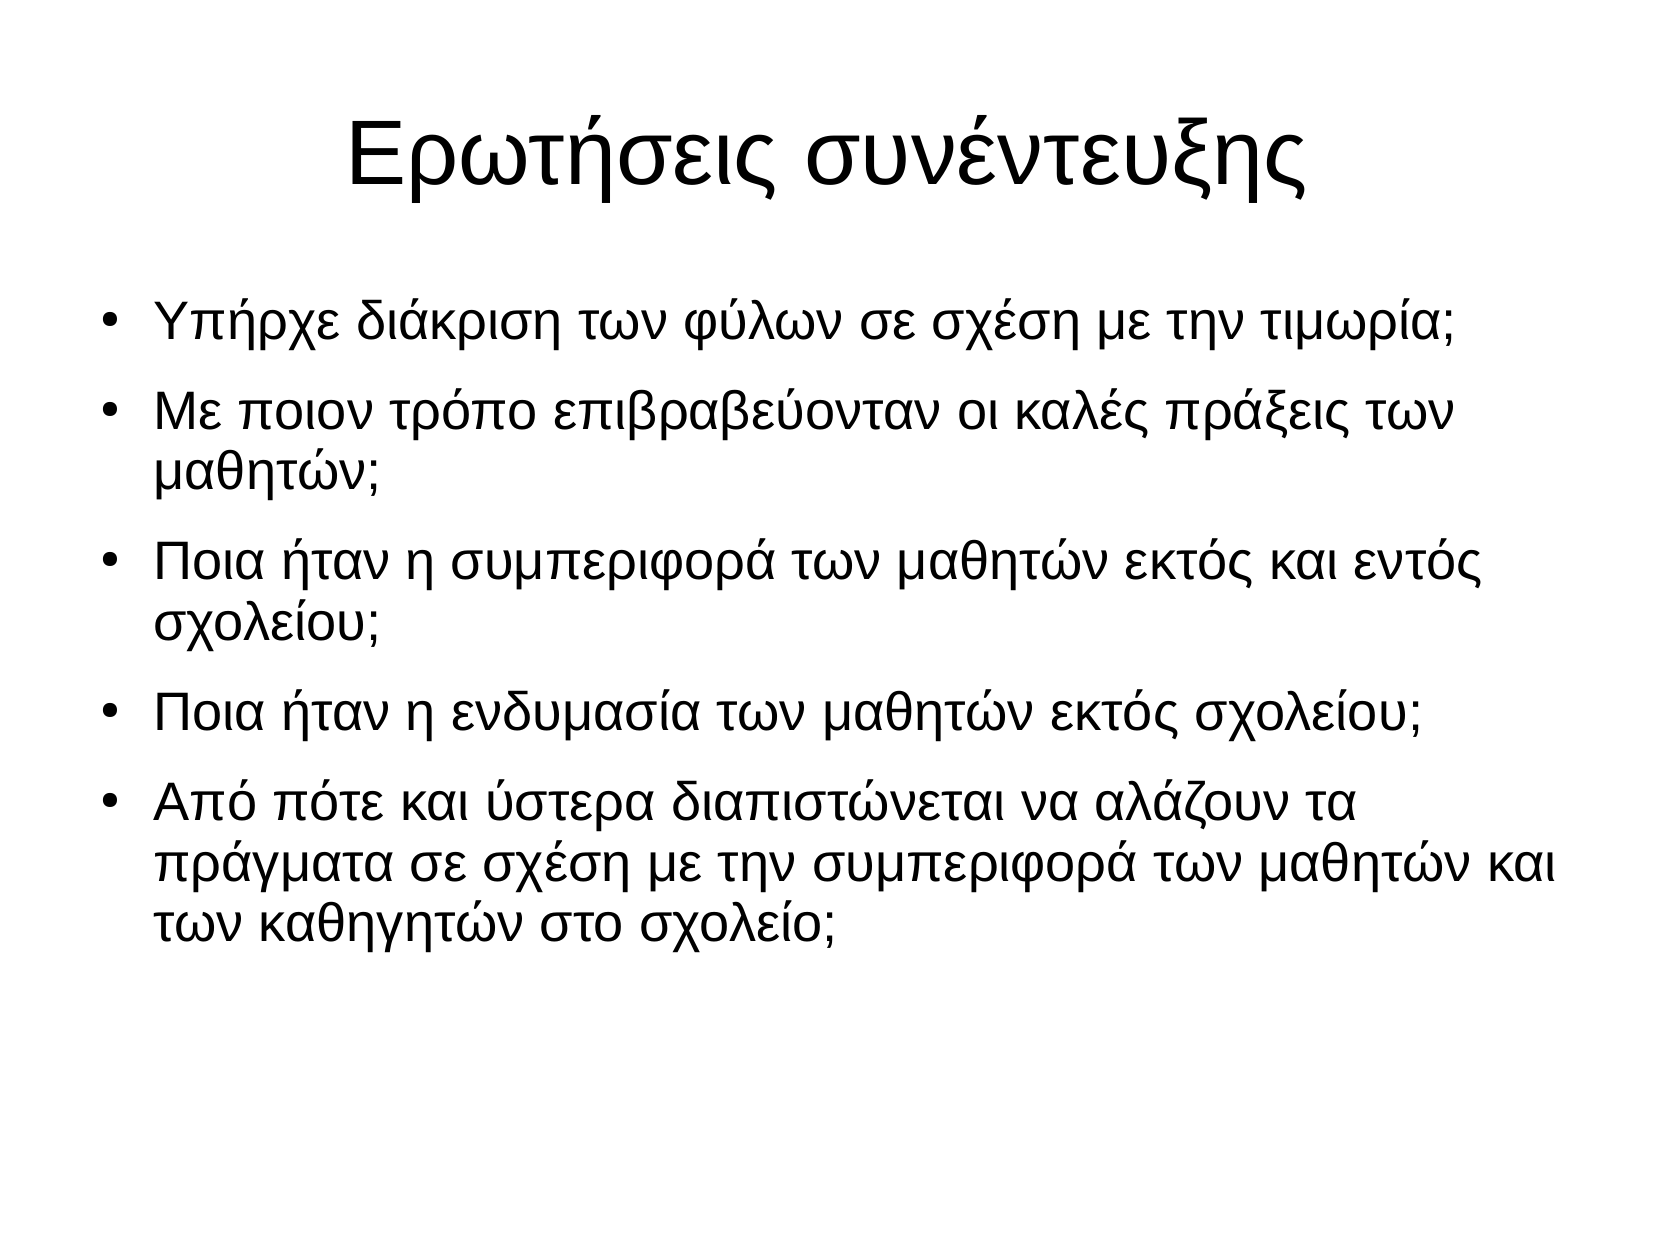

# Ερωτήσεις συνέντευξης
Υπήρχε διάκριση των φύλων σε σχέση με την τιμωρία;
Με ποιον τρόπο επιβραβεύονταν οι καλές πράξεις των μαθητών;
Ποια ήταν η συμπεριφορά των μαθητών εκτός και εντός σχολείου;
Ποια ήταν η ενδυμασία των μαθητών εκτός σχολείου;
Από πότε και ύστερα διαπιστώνεται να αλάζουν τα πράγματα σε σχέση με την συμπεριφορά των μαθητών και των καθηγητών στο σχολείο;